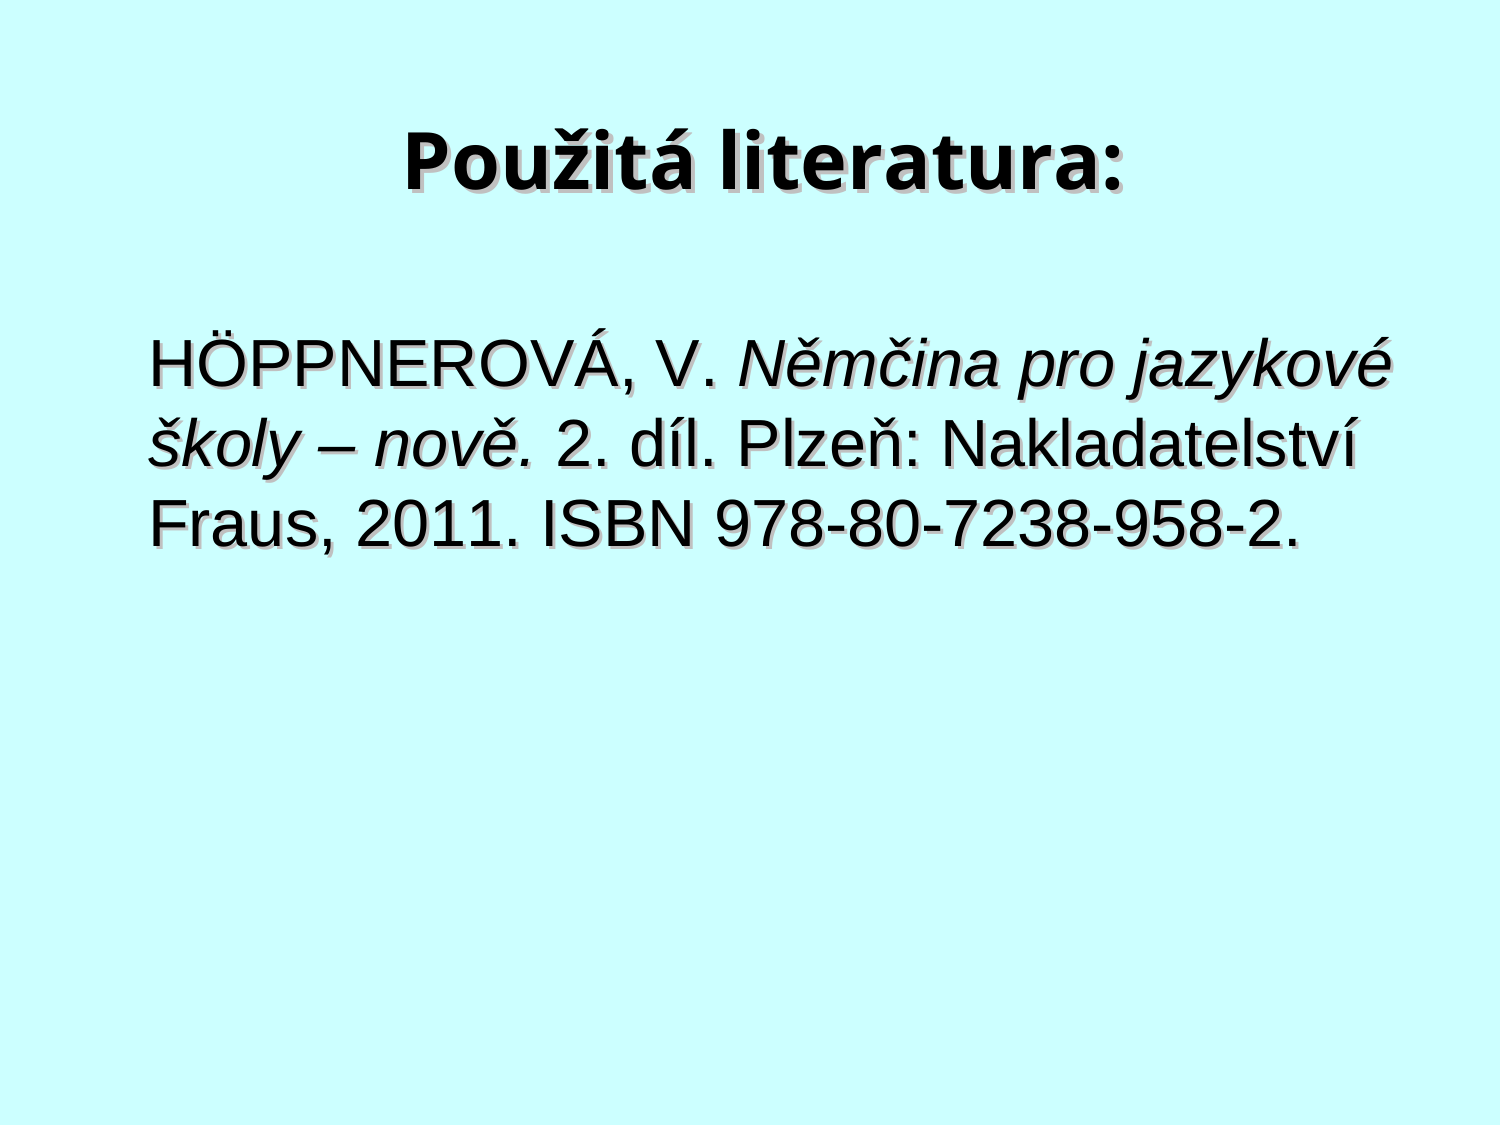

# Použitá literatura:
	HÖPPNEROVÁ, V. Němčina pro jazykové školy – nově. 2. díl. Plzeň: Nakladatelství Fraus, 2011. ISBN 978-80-7238-958-2.